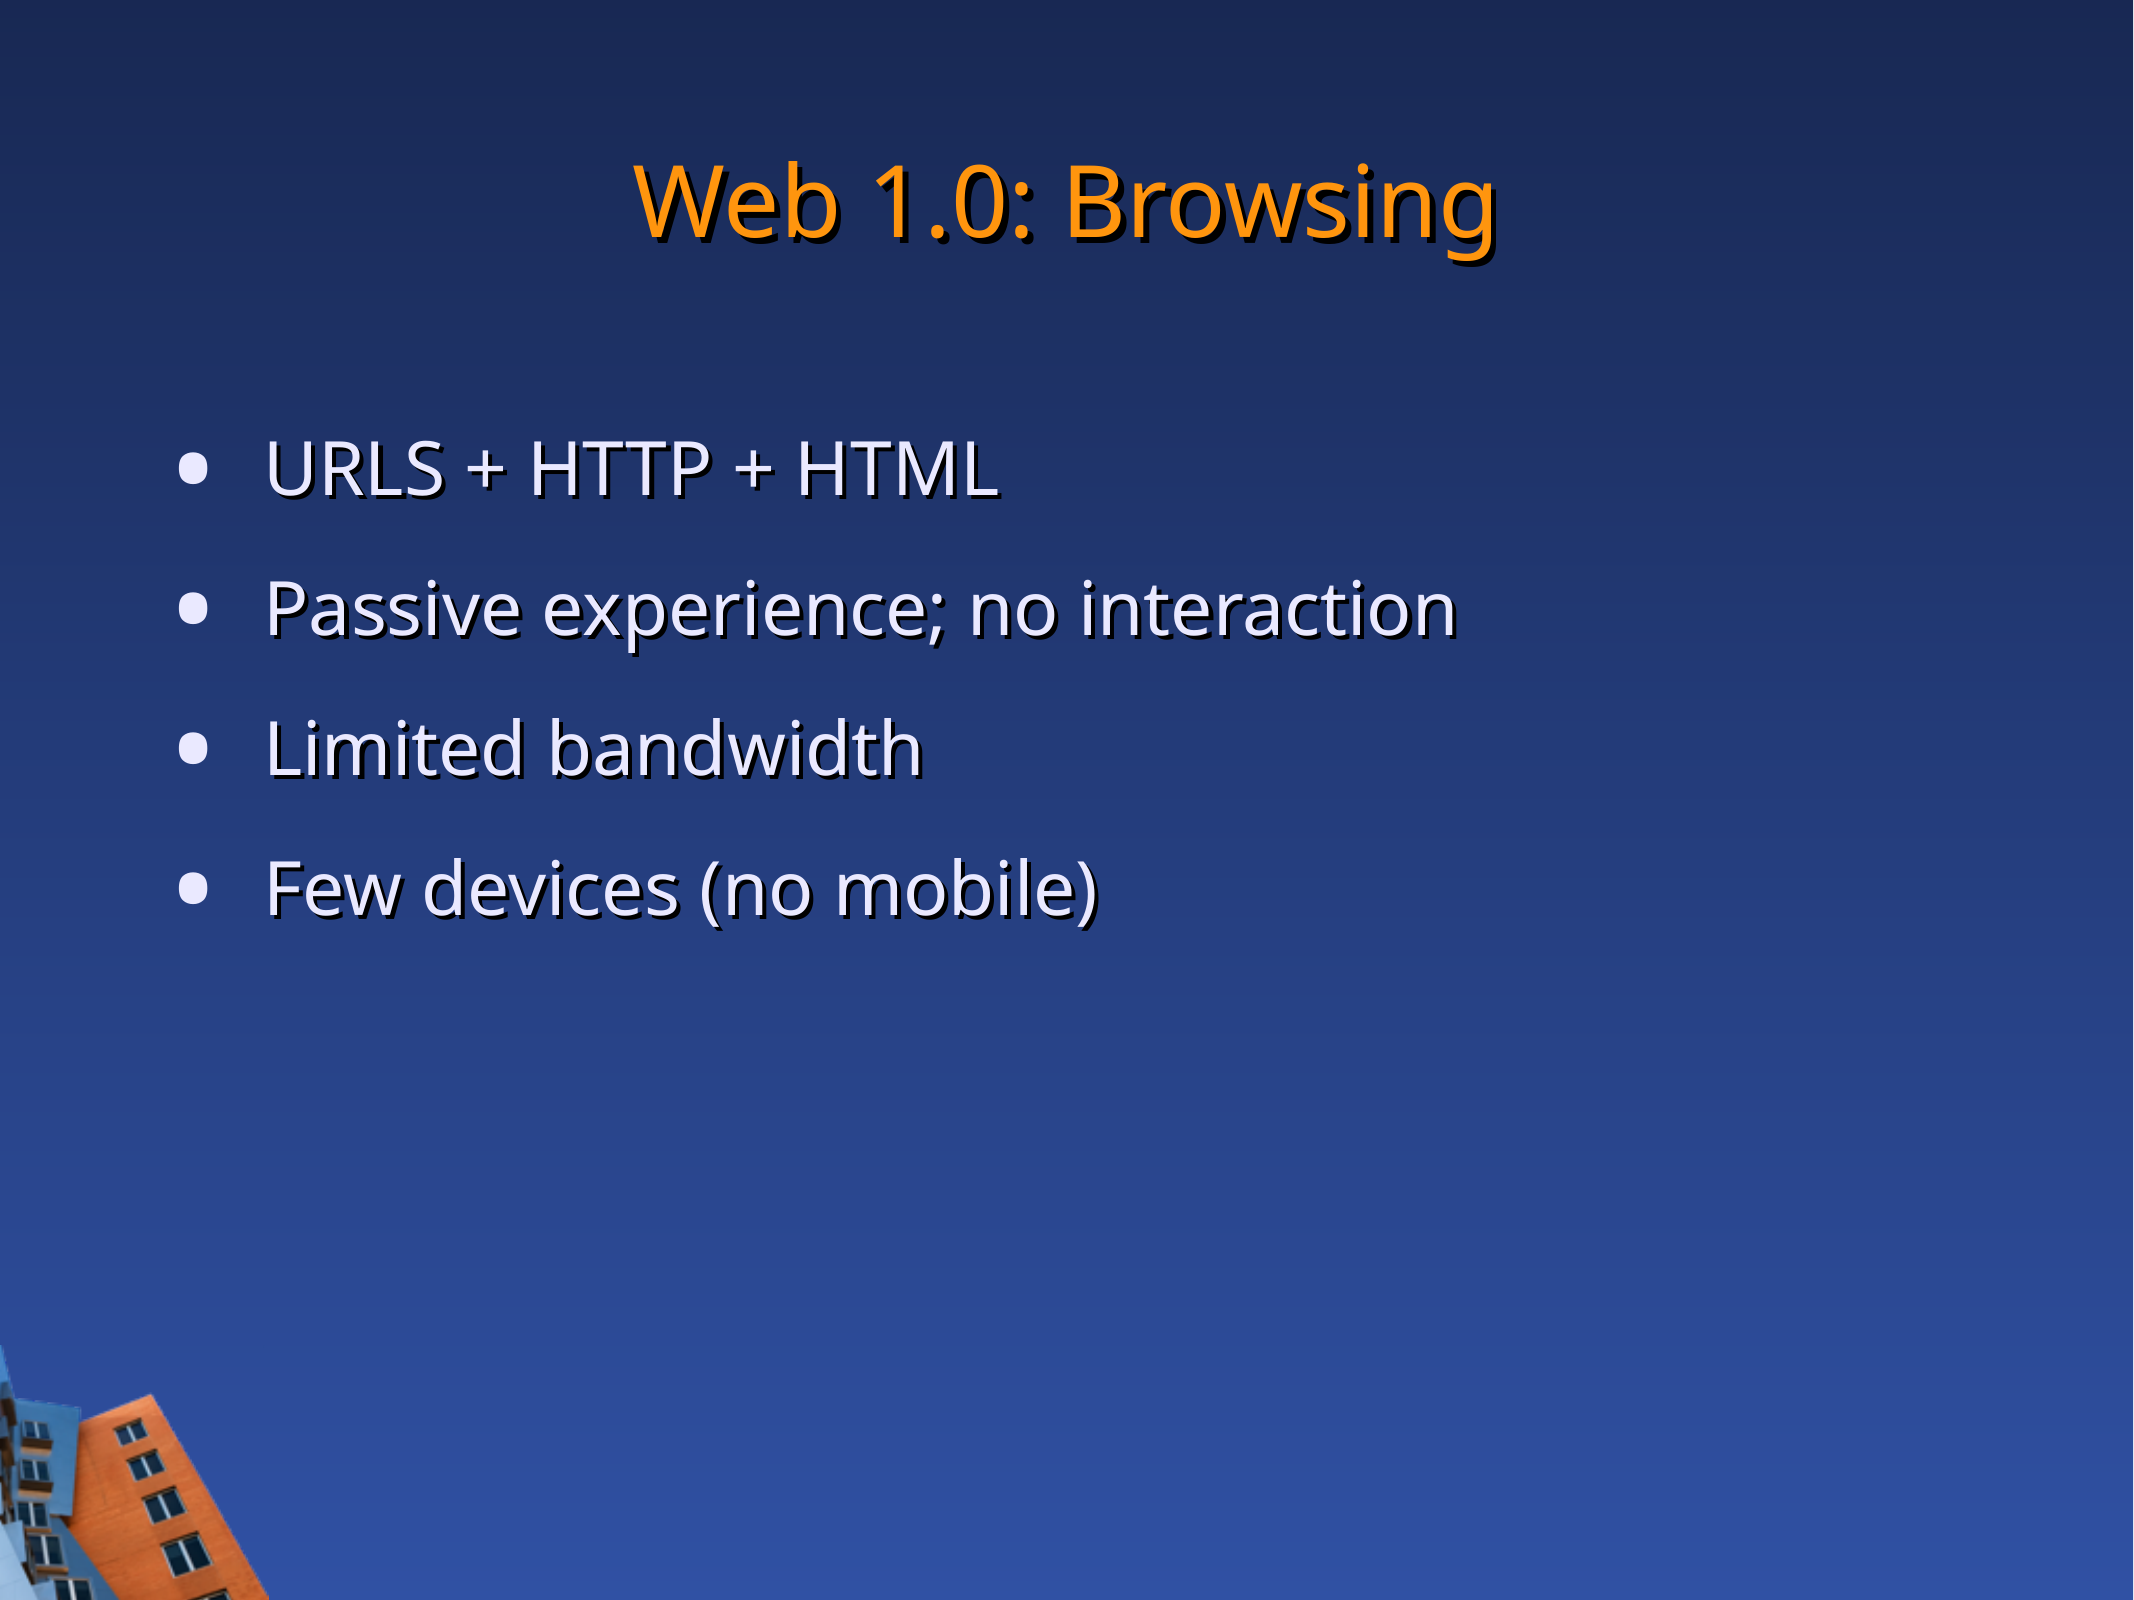

# Web 1.0: Browsing
URLS + HTTP + HTML
Passive experience; no interaction
Limited bandwidth
Few devices (no mobile)